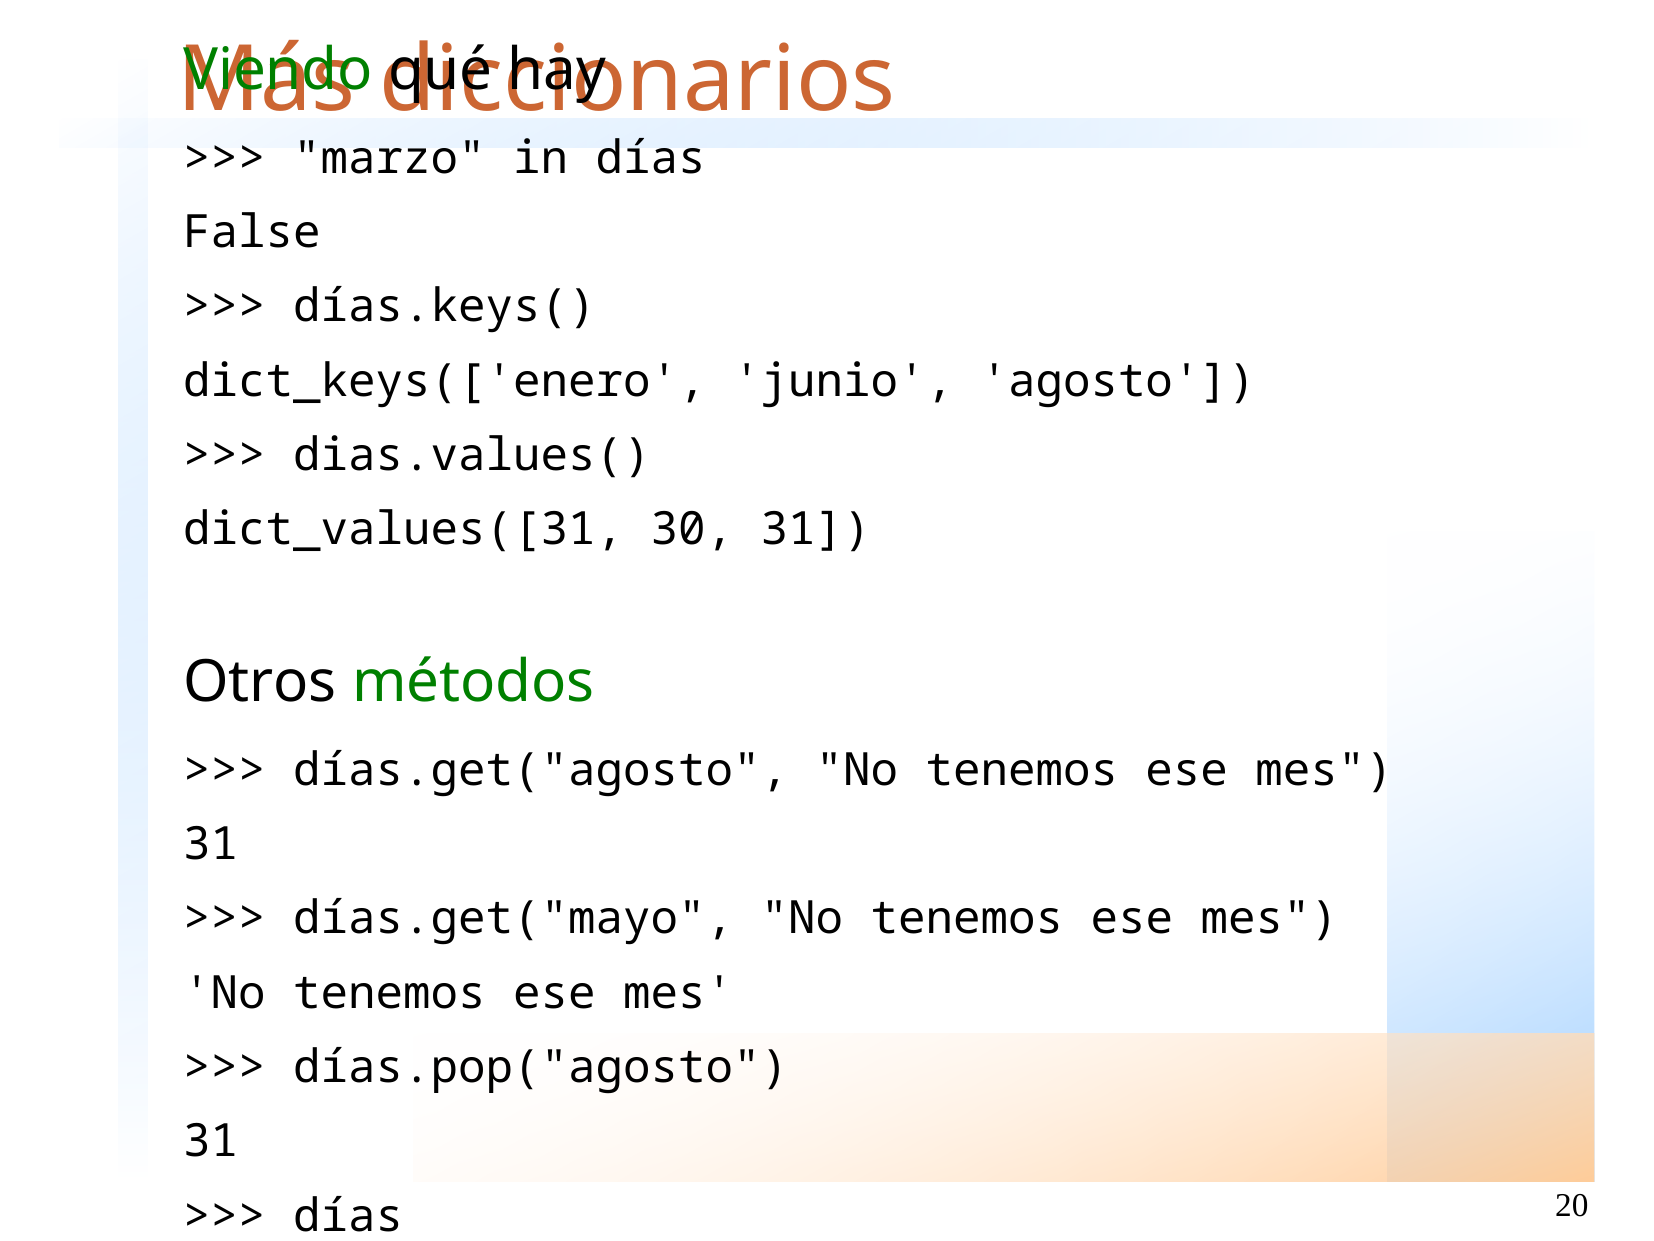

# Más diccionarios
Viendo qué hay
>>> "marzo" in días
False
>>> días.keys()
dict_keys(['enero', 'junio', 'agosto'])
>>> dias.values()
dict_values([31, 30, 31])
Otros métodos
>>> días.get("agosto", "No tenemos ese mes")
31
>>> días.get("mayo", "No tenemos ese mes")
'No tenemos ese mes'
>>> días.pop("agosto")
31
>>> días
{'enero': 31, 'junio': 30}